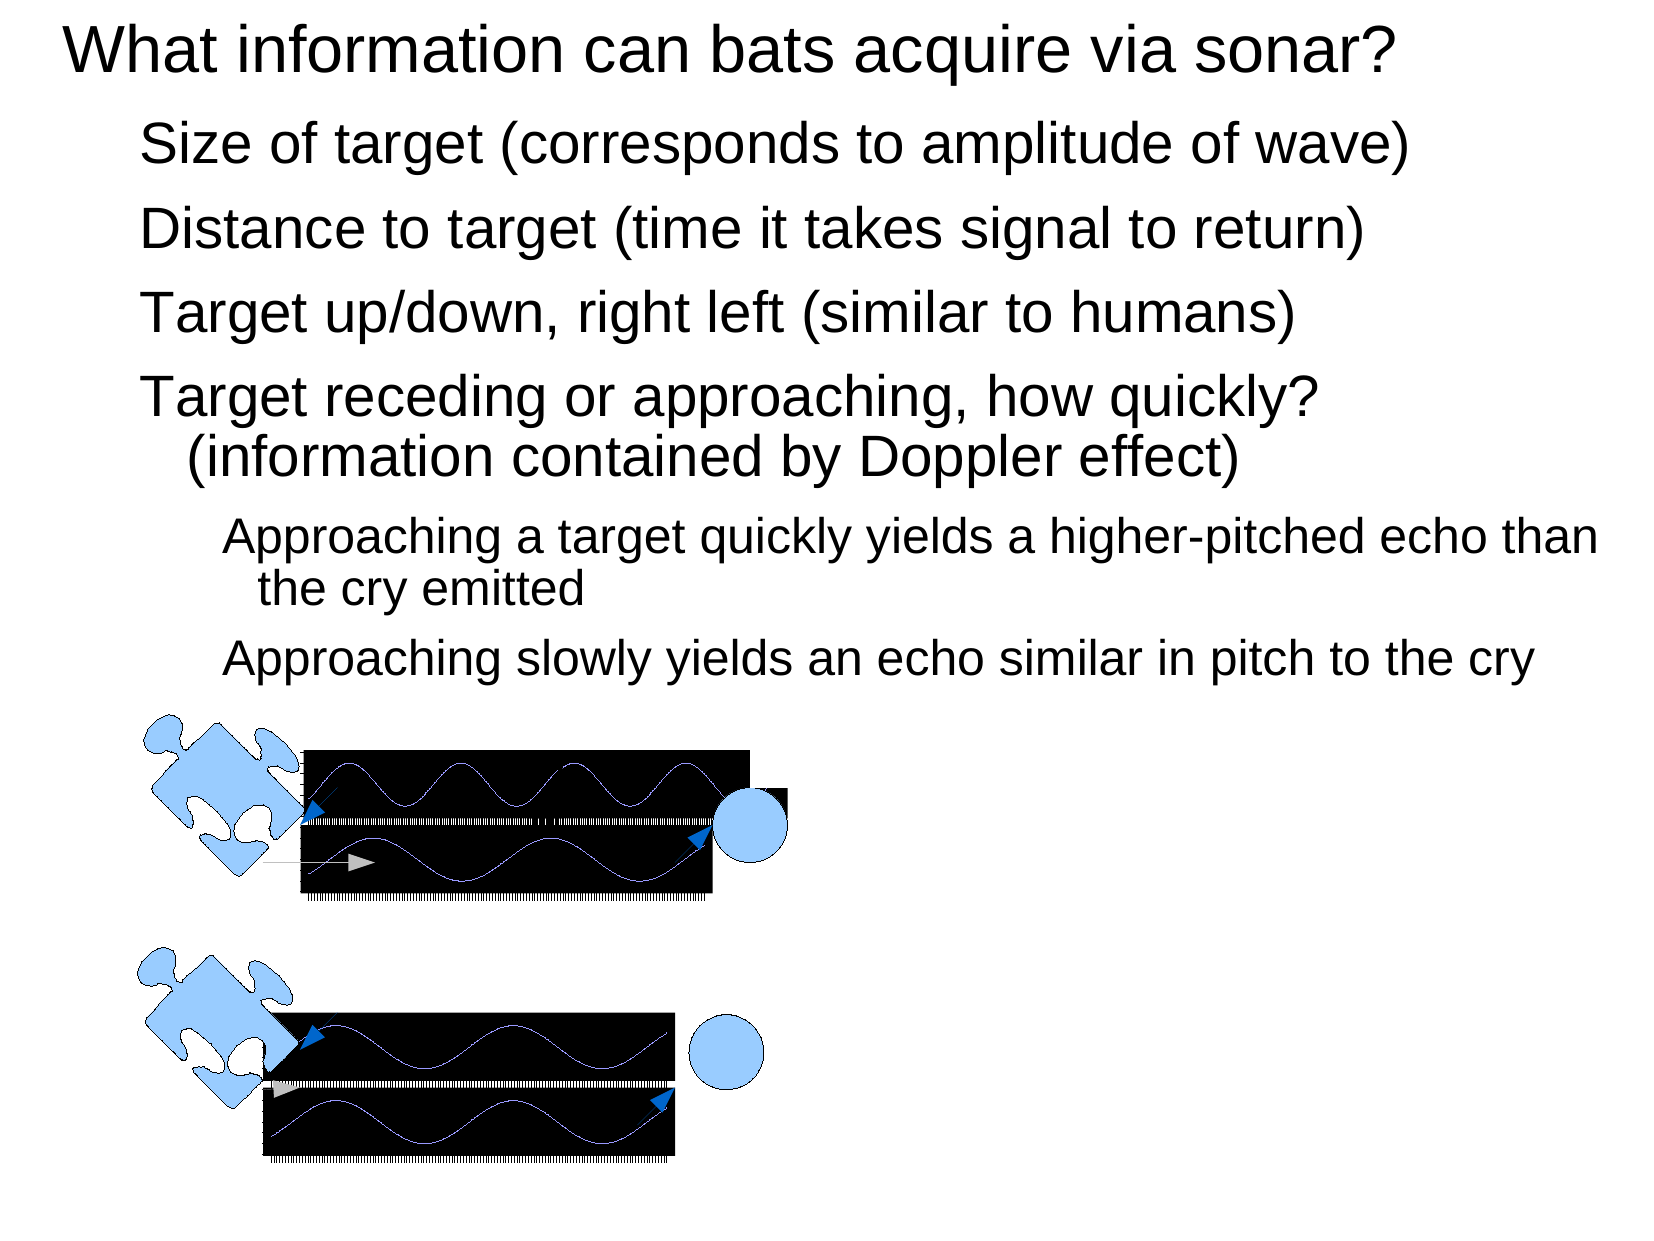

# What information can bats acquire via sonar?
Size of target (corresponds to amplitude of wave)
Distance to target (time it takes signal to return)
Target up/down, right left (similar to humans)
Target receding or approaching, how quickly? (information contained by Doppler effect)
Approaching a target quickly yields a higher-pitched echo than the cry emitted
Approaching slowly yields an echo similar in pitch to the cry
### Chart
| Category | Column C |
|---|---|
| Row 1 | -0.656986598718789 |
| Row 2 | -0.5784397643882 |
| Row 3 | -0.494113351138608 |
| Row 4 | -0.404849920616598 |
| Row 5 | -0.311541363513378 |
| Row 6 | -0.215119988087815 |
| Row 7 | -0.116549204850494 |
| Row 8 | -0.0168139004843497 |
| Row 9 | 0.0830894028174964 |
| Row 10 | 0.182162504272096 |
| Row 11 | 0.279415498198926 |
| Row 12 | 0.373876664830236 |
| Row 13 | 0.464602179413757 |
| Row 14 | 0.550685542597638 |
| Row 15 | 0.631266637872322 |
| Row 16 | 0.705540325570392 |
| Row 17 | 0.772764487555987 |
| Row 18 | 0.832267442223901 |
| Row 19 | 0.883454655720153 |
| Row 20 | 0.925814682327732 |
| Row 21 | 0.958924274663139 |
| Row 22 | 0.982452612624332 |
| Row 23 | 0.996164608835841 |
| Row 24 | 0.999923257564101 |
| Row 25 | 0.993691003633464 |
| Row 26 | 0.977530117665097 |
| Row 27 | 0.951602073889516 |
| Row 28 | 0.916165936749455 |
| Row 29 | 0.871575772413588 |
| Row 30 | 0.81827711106441 |
| Row 31 | 0.756802495307928 |
| Row 32 | 0.687766159183974 |
| Row 33 | 0.611857890942719 |
| Row 34 | 0.529836140908493 |
| Row 35 | 0.442520443294852 |
| Row 36 | 0.35078322768962 |
| Row 37 | 0.255541102026831 |
| Row 38 | 0.157745694143248 |
| Row 39 | 0.0583741434275801 |
| Row 40 | -0.0415806624332905 |
| Row 41 | -0.141120008059867 |
| Row 42 | -0.239249329213982 |
| Row 43 | -0.334988150155905 |
| Row 44 | -0.42737988023383 |
| Row 45 | -0.515501371821464 |
| Row 46 | -0.598472144103957 |
| Row 47 | -0.675463180551151 |
| Row 48 | -0.74570521217672 |
| Row 49 | -0.80849640381959 |
| Row 50 | -0.863209366648874 |
| Row 51 | -0.909297426825682 |
| Row 52 | -0.946300087687414 |
| Row 53 | -0.973847630878195 |
| Row 54 | -0.991664810452468 |
| Row 55 | -0.999573603041505 |
| Row 56 | -0.997494986604055 |
| Row 57 | -0.98544972998846 |
| Row 58 | -0.963558185417193 |
| Row 59 | -0.932039085967226 |
| Row 60 | -0.891207360061435 |
| Row 61 | -0.841470984807896 |
| Row 62 | -0.783326909627483 |
| Row 63 | -0.717356090899523 |
| Row 64 | -0.644217687237691 |
| Row 65 | -0.564642473395035 |
| Row 66 | -0.479425538604203 |
| Row 67 | -0.38941834230865 |
| Row 68 | -0.29552020666134 |
| Row 69 | -0.198669330795061 |
| Row 70 | -0.0998334166468282 |
| Row 71 | 0.0 |
| Row 72 | 0.0998334166468282 |
| Row 73 | 0.198669330795061 |
| Row 74 | 0.29552020666134 |
| Row 75 | 0.38941834230865 |
| Row 76 | 0.479425538604203 |
| Row 77 | 0.564642473395035 |
| Row 78 | 0.644217687237691 |
| Row 79 | 0.717356090899523 |
| Row 80 | 0.783326909627483 |
| Row 81 | 0.841470984807896 |
| Row 82 | 0.891207360061435 |
| Row 83 | 0.932039085967226 |
| Row 84 | 0.963558185417193 |
| Row 85 | 0.98544972998846 |
| Row 86 | 0.997494986604055 |
| Row 87 | 0.999573603041505 |
| Row 88 | 0.991664810452468 |
| Row 89 | 0.973847630878195 |
| Row 90 | 0.946300087687414 |
| Row 91 | 0.909297426825682 |
| Row 92 | 0.863209366648874 |
| Row 93 | 0.80849640381959 |
| Row 94 | 0.74570521217672 |
| Row 95 | 0.675463180551151 |
| Row 96 | 0.598472144103957 |
| Row 97 | 0.515501371821464 |
| Row 98 | 0.42737988023383 |
| Row 99 | 0.334988150155905 |
| Row 100 | 0.239249329213982 |
| Row 101 | 0.141120008059867 |
| Row 102 | 0.0415806624332905 |
| Row 103 | -0.0583741434275801 |
| Row 104 | -0.157745694143248 |
| Row 105 | -0.255541102026831 |
| Row 106 | -0.35078322768962 |
| Row 107 | -0.442520443294852 |
| Row 108 | -0.529836140908493 |
| Row 109 | -0.611857890942719 |
| Row 110 | -0.687766159183974 |
| Row 111 | -0.756802495307928 |
| Row 112 | -0.81827711106441 |
| Row 113 | -0.871575772413588 |
| Row 114 | -0.916165936749455 |
| Row 115 | -0.951602073889516 |
| Row 116 | -0.977530117665097 |
| Row 117 | -0.993691003633464 |
| Row 118 | -0.999923257564101 |
| Row 119 | -0.996164608835841 |
| Row 120 | -0.982452612624332 |
| Row 121 | -0.958924274663139 |
| Row 122 | -0.925814682327732 |
| Row 123 | -0.883454655720153 |
| Row 124 | -0.832267442223901 |
| Row 125 | -0.772764487555987 |
| Row 126 | -0.705540325570392 |
| Row 127 | -0.631266637872322 |
| Row 128 | -0.550685542597638 |
| Row 129 | -0.464602179413757 |
| Row 130 | -0.373876664830236 |
| Row 131 | -0.279415498198926 |
| Row 132 | -0.182162504272096 |
| Row 133 | -0.0830894028174964 |
| Row 134 | 0.0168139004843497 |
| Row 135 | 0.116549204850494 |
| Row 136 | 0.215119988087815 |
| Row 137 | 0.311541363513378 |
| Row 138 | 0.404849920616598 |
| Row 139 | 0.494113351138608 |
| Row 140 | 0.5784397643882 |
| Row 141 | 0.656986598718789 |
### Chart
| Category | Column C |
|---|---|
| Row 1 | -0.656986598718789 |
| Row 2 | -0.5784397643882 |
| Row 3 | -0.494113351138608 |
| Row 4 | -0.404849920616598 |
| Row 5 | -0.311541363513378 |
| Row 6 | -0.215119988087815 |
| Row 7 | -0.116549204850494 |
| Row 8 | -0.0168139004843497 |
| Row 9 | 0.0830894028174964 |
| Row 10 | 0.182162504272096 |
| Row 11 | 0.279415498198926 |
| Row 12 | 0.373876664830236 |
| Row 13 | 0.464602179413757 |
| Row 14 | 0.550685542597638 |
| Row 15 | 0.631266637872322 |
| Row 16 | 0.705540325570392 |
| Row 17 | 0.772764487555987 |
| Row 18 | 0.832267442223901 |
| Row 19 | 0.883454655720153 |
| Row 20 | 0.925814682327732 |
| Row 21 | 0.958924274663139 |
| Row 22 | 0.982452612624332 |
| Row 23 | 0.996164608835841 |
| Row 24 | 0.999923257564101 |
| Row 25 | 0.993691003633464 |
| Row 26 | 0.977530117665097 |
| Row 27 | 0.951602073889516 |
| Row 28 | 0.916165936749455 |
| Row 29 | 0.871575772413588 |
| Row 30 | 0.81827711106441 |
| Row 31 | 0.756802495307928 |
| Row 32 | 0.687766159183974 |
| Row 33 | 0.611857890942719 |
| Row 34 | 0.529836140908493 |
| Row 35 | 0.442520443294852 |
| Row 36 | 0.35078322768962 |
| Row 37 | 0.255541102026831 |
| Row 38 | 0.157745694143248 |
| Row 39 | 0.0583741434275801 |
| Row 40 | -0.0415806624332905 |
| Row 41 | -0.141120008059867 |
| Row 42 | -0.239249329213982 |
| Row 43 | -0.334988150155905 |
| Row 44 | -0.42737988023383 |
| Row 45 | -0.515501371821464 |
| Row 46 | -0.598472144103957 |
| Row 47 | -0.675463180551151 |
| Row 48 | -0.74570521217672 |
| Row 49 | -0.80849640381959 |
| Row 50 | -0.863209366648874 |
| Row 51 | -0.909297426825682 |
| Row 52 | -0.946300087687414 |
| Row 53 | -0.973847630878195 |
| Row 54 | -0.991664810452468 |
| Row 55 | -0.999573603041505 |
| Row 56 | -0.997494986604055 |
| Row 57 | -0.98544972998846 |
| Row 58 | -0.963558185417193 |
| Row 59 | -0.932039085967226 |
| Row 60 | -0.891207360061435 |
| Row 61 | -0.841470984807896 |
| Row 62 | -0.783326909627483 |
| Row 63 | -0.717356090899523 |
| Row 64 | -0.644217687237691 |
| Row 65 | -0.564642473395035 |
| Row 66 | -0.479425538604203 |
| Row 67 | -0.38941834230865 |
| Row 68 | -0.29552020666134 |
| Row 69 | -0.198669330795061 |
| Row 70 | -0.0998334166468282 |
| Row 71 | 0.0 |
| Row 72 | 0.0998334166468282 |
| Row 73 | 0.198669330795061 |
| Row 74 | 0.29552020666134 |
| Row 75 | 0.38941834230865 |
| Row 76 | 0.479425538604203 |
| Row 77 | 0.564642473395035 |
| Row 78 | 0.644217687237691 |
| Row 79 | 0.717356090899523 |
| Row 80 | 0.783326909627483 |
| Row 81 | 0.841470984807896 |
| Row 82 | 0.891207360061435 |
| Row 83 | 0.932039085967226 |
| Row 84 | 0.963558185417193 |
| Row 85 | 0.98544972998846 |
| Row 86 | 0.997494986604055 |
| Row 87 | 0.999573603041505 |
| Row 88 | 0.991664810452468 |
| Row 89 | 0.973847630878195 |
| Row 90 | 0.946300087687414 |
| Row 91 | 0.909297426825682 |
| Row 92 | 0.863209366648874 |
| Row 93 | 0.80849640381959 |
| Row 94 | 0.74570521217672 |
| Row 95 | 0.675463180551151 |
| Row 96 | 0.598472144103957 |
| Row 97 | 0.515501371821464 |
| Row 98 | 0.42737988023383 |
| Row 99 | 0.334988150155905 |
| Row 100 | 0.239249329213982 |
| Row 101 | 0.141120008059867 |
| Row 102 | 0.0415806624332905 |
| Row 103 | -0.0583741434275801 |
| Row 104 | -0.157745694143248 |
| Row 105 | -0.255541102026831 |
| Row 106 | -0.35078322768962 |
| Row 107 | -0.442520443294852 |
| Row 108 | -0.529836140908493 |
| Row 109 | -0.611857890942719 |
| Row 110 | -0.687766159183974 |
| Row 111 | -0.756802495307928 |
| Row 112 | -0.81827711106441 |
| Row 113 | -0.871575772413588 |
| Row 114 | -0.916165936749455 |
| Row 115 | -0.951602073889516 |
| Row 116 | -0.977530117665097 |
| Row 117 | -0.993691003633464 |
| Row 118 | -0.999923257564101 |
| Row 119 | -0.996164608835841 |
| Row 120 | -0.982452612624332 |
| Row 121 | -0.958924274663139 |
| Row 122 | -0.925814682327732 |
| Row 123 | -0.883454655720153 |
| Row 124 | -0.832267442223901 |
| Row 125 | -0.772764487555987 |
| Row 126 | -0.705540325570392 |
| Row 127 | -0.631266637872322 |
| Row 128 | -0.550685542597638 |
| Row 129 | -0.464602179413757 |
| Row 130 | -0.373876664830236 |
| Row 131 | -0.279415498198926 |
| Row 132 | -0.182162504272096 |
| Row 133 | -0.0830894028174964 |
| Row 134 | 0.0168139004843497 |
| Row 135 | 0.116549204850494 |
| Row 136 | 0.215119988087815 |
| Row 137 | 0.311541363513378 |
| Row 138 | 0.404849920616598 |
| Row 139 | 0.494113351138608 |
| Row 140 | 0.5784397643882 |
| Row 141 | 0.656986598718789 |
### Chart
| Category | Column C |
|---|---|
| Row 1 | -0.656986598718789 |
| Row 2 | -0.5784397643882 |
| Row 3 | -0.494113351138608 |
| Row 4 | -0.404849920616598 |
| Row 5 | -0.311541363513378 |
| Row 6 | -0.215119988087815 |
| Row 7 | -0.116549204850494 |
| Row 8 | -0.0168139004843497 |
| Row 9 | 0.0830894028174964 |
| Row 10 | 0.182162504272096 |
| Row 11 | 0.279415498198926 |
| Row 12 | 0.373876664830236 |
| Row 13 | 0.464602179413757 |
| Row 14 | 0.550685542597638 |
| Row 15 | 0.631266637872322 |
| Row 16 | 0.705540325570392 |
| Row 17 | 0.772764487555987 |
| Row 18 | 0.832267442223901 |
| Row 19 | 0.883454655720153 |
| Row 20 | 0.925814682327732 |
| Row 21 | 0.958924274663139 |
| Row 22 | 0.982452612624332 |
| Row 23 | 0.996164608835841 |
| Row 24 | 0.999923257564101 |
| Row 25 | 0.993691003633464 |
| Row 26 | 0.977530117665097 |
| Row 27 | 0.951602073889516 |
| Row 28 | 0.916165936749455 |
| Row 29 | 0.871575772413588 |
| Row 30 | 0.81827711106441 |
| Row 31 | 0.756802495307928 |
| Row 32 | 0.687766159183974 |
| Row 33 | 0.611857890942719 |
| Row 34 | 0.529836140908493 |
| Row 35 | 0.442520443294852 |
| Row 36 | 0.35078322768962 |
| Row 37 | 0.255541102026831 |
| Row 38 | 0.157745694143248 |
| Row 39 | 0.0583741434275801 |
| Row 40 | -0.0415806624332905 |
| Row 41 | -0.141120008059867 |
| Row 42 | -0.239249329213982 |
| Row 43 | -0.334988150155905 |
| Row 44 | -0.42737988023383 |
| Row 45 | -0.515501371821464 |
| Row 46 | -0.598472144103957 |
| Row 47 | -0.675463180551151 |
| Row 48 | -0.74570521217672 |
| Row 49 | -0.80849640381959 |
| Row 50 | -0.863209366648874 |
| Row 51 | -0.909297426825682 |
| Row 52 | -0.946300087687414 |
| Row 53 | -0.973847630878195 |
| Row 54 | -0.991664810452468 |
| Row 55 | -0.999573603041505 |
| Row 56 | -0.997494986604055 |
| Row 57 | -0.98544972998846 |
| Row 58 | -0.963558185417193 |
| Row 59 | -0.932039085967226 |
| Row 60 | -0.891207360061435 |
| Row 61 | -0.841470984807896 |
| Row 62 | -0.783326909627483 |
| Row 63 | -0.717356090899523 |
| Row 64 | -0.644217687237691 |
| Row 65 | -0.564642473395035 |
| Row 66 | -0.479425538604203 |
| Row 67 | -0.38941834230865 |
| Row 68 | -0.29552020666134 |
| Row 69 | -0.198669330795061 |
| Row 70 | -0.0998334166468282 |
| Row 71 | 0.0 |
| Row 72 | 0.0998334166468282 |
| Row 73 | 0.198669330795061 |
| Row 74 | 0.29552020666134 |
| Row 75 | 0.38941834230865 |
| Row 76 | 0.479425538604203 |
| Row 77 | 0.564642473395035 |
| Row 78 | 0.644217687237691 |
| Row 79 | 0.717356090899523 |
| Row 80 | 0.783326909627483 |
| Row 81 | 0.841470984807896 |
| Row 82 | 0.891207360061435 |
| Row 83 | 0.932039085967226 |
| Row 84 | 0.963558185417193 |
| Row 85 | 0.98544972998846 |
| Row 86 | 0.997494986604055 |
| Row 87 | 0.999573603041505 |
| Row 88 | 0.991664810452468 |
| Row 89 | 0.973847630878195 |
| Row 90 | 0.946300087687414 |
| Row 91 | 0.909297426825682 |
| Row 92 | 0.863209366648874 |
| Row 93 | 0.80849640381959 |
| Row 94 | 0.74570521217672 |
| Row 95 | 0.675463180551151 |
| Row 96 | 0.598472144103957 |
| Row 97 | 0.515501371821464 |
| Row 98 | 0.42737988023383 |
| Row 99 | 0.334988150155905 |
| Row 100 | 0.239249329213982 |
| Row 101 | 0.141120008059867 |
| Row 102 | 0.0415806624332905 |
| Row 103 | -0.0583741434275801 |
| Row 104 | -0.157745694143248 |
| Row 105 | -0.255541102026831 |
| Row 106 | -0.35078322768962 |
| Row 107 | -0.442520443294852 |
| Row 108 | -0.529836140908493 |
| Row 109 | -0.611857890942719 |
| Row 110 | -0.687766159183974 |
| Row 111 | -0.756802495307928 |
| Row 112 | -0.81827711106441 |
| Row 113 | -0.871575772413588 |
| Row 114 | -0.916165936749455 |
| Row 115 | -0.951602073889516 |
| Row 116 | -0.977530117665097 |
| Row 117 | -0.993691003633464 |
| Row 118 | -0.999923257564101 |
| Row 119 | -0.996164608835841 |
| Row 120 | -0.982452612624332 |
| Row 121 | -0.958924274663139 |
| Row 122 | -0.925814682327732 |
| Row 123 | -0.883454655720153 |
| Row 124 | -0.832267442223901 |
| Row 125 | -0.772764487555987 |
| Row 126 | -0.705540325570392 |
| Row 127 | -0.631266637872322 |
| Row 128 | -0.550685542597638 |
| Row 129 | -0.464602179413757 |
| Row 130 | -0.373876664830236 |
| Row 131 | -0.279415498198926 |
| Row 132 | -0.182162504272096 |
| Row 133 | -0.0830894028174964 |
| Row 134 | 0.0168139004843497 |
| Row 135 | 0.116549204850494 |
| Row 136 | 0.215119988087815 |
| Row 137 | 0.311541363513378 |
| Row 138 | 0.404849920616598 |
| Row 139 | 0.494113351138608 |
| Row 140 | 0.5784397643882 |
| Row 141 | 0.656986598718789 |
### Chart
| Category | Column C |
|---|---|
| Row 1 | -0.656986598718789 |
| Row 2 | -0.5784397643882 |
| Row 3 | -0.494113351138608 |
| Row 4 | -0.404849920616598 |
| Row 5 | -0.311541363513378 |
| Row 6 | -0.215119988087815 |
| Row 7 | -0.116549204850494 |
| Row 8 | -0.0168139004843497 |
| Row 9 | 0.0830894028174964 |
| Row 10 | 0.182162504272096 |
| Row 11 | 0.279415498198926 |
| Row 12 | 0.373876664830236 |
| Row 13 | 0.464602179413757 |
| Row 14 | 0.550685542597638 |
| Row 15 | 0.631266637872322 |
| Row 16 | 0.705540325570392 |
| Row 17 | 0.772764487555987 |
| Row 18 | 0.832267442223901 |
| Row 19 | 0.883454655720153 |
| Row 20 | 0.925814682327732 |
| Row 21 | 0.958924274663139 |
| Row 22 | 0.982452612624332 |
| Row 23 | 0.996164608835841 |
| Row 24 | 0.999923257564101 |
| Row 25 | 0.993691003633464 |
| Row 26 | 0.977530117665097 |
| Row 27 | 0.951602073889516 |
| Row 28 | 0.916165936749455 |
| Row 29 | 0.871575772413588 |
| Row 30 | 0.81827711106441 |
| Row 31 | 0.756802495307928 |
| Row 32 | 0.687766159183974 |
| Row 33 | 0.611857890942719 |
| Row 34 | 0.529836140908493 |
| Row 35 | 0.442520443294852 |
| Row 36 | 0.35078322768962 |
| Row 37 | 0.255541102026831 |
| Row 38 | 0.157745694143248 |
| Row 39 | 0.0583741434275801 |
| Row 40 | -0.0415806624332905 |
| Row 41 | -0.141120008059867 |
| Row 42 | -0.239249329213982 |
| Row 43 | -0.334988150155905 |
| Row 44 | -0.42737988023383 |
| Row 45 | -0.515501371821464 |
| Row 46 | -0.598472144103957 |
| Row 47 | -0.675463180551151 |
| Row 48 | -0.74570521217672 |
| Row 49 | -0.80849640381959 |
| Row 50 | -0.863209366648874 |
| Row 51 | -0.909297426825682 |
| Row 52 | -0.946300087687414 |
| Row 53 | -0.973847630878195 |
| Row 54 | -0.991664810452468 |
| Row 55 | -0.999573603041505 |
| Row 56 | -0.997494986604055 |
| Row 57 | -0.98544972998846 |
| Row 58 | -0.963558185417193 |
| Row 59 | -0.932039085967226 |
| Row 60 | -0.891207360061435 |
| Row 61 | -0.841470984807896 |
| Row 62 | -0.783326909627483 |
| Row 63 | -0.717356090899523 |
| Row 64 | -0.644217687237691 |
| Row 65 | -0.564642473395035 |
| Row 66 | -0.479425538604203 |
| Row 67 | -0.38941834230865 |
| Row 68 | -0.29552020666134 |
| Row 69 | -0.198669330795061 |
| Row 70 | -0.0998334166468282 |
| Row 71 | 0.0 |
| Row 72 | 0.0998334166468282 |
| Row 73 | 0.198669330795061 |
| Row 74 | 0.29552020666134 |
| Row 75 | 0.38941834230865 |
| Row 76 | 0.479425538604203 |
| Row 77 | 0.564642473395035 |
| Row 78 | 0.644217687237691 |
| Row 79 | 0.717356090899523 |
| Row 80 | 0.783326909627483 |
| Row 81 | 0.841470984807896 |
| Row 82 | 0.891207360061435 |
| Row 83 | 0.932039085967226 |
| Row 84 | 0.963558185417193 |
| Row 85 | 0.98544972998846 |
| Row 86 | 0.997494986604055 |
| Row 87 | 0.999573603041505 |
| Row 88 | 0.991664810452468 |
| Row 89 | 0.973847630878195 |
| Row 90 | 0.946300087687414 |
| Row 91 | 0.909297426825682 |
| Row 92 | 0.863209366648874 |
| Row 93 | 0.80849640381959 |
| Row 94 | 0.74570521217672 |
| Row 95 | 0.675463180551151 |
| Row 96 | 0.598472144103957 |
| Row 97 | 0.515501371821464 |
| Row 98 | 0.42737988023383 |
| Row 99 | 0.334988150155905 |
| Row 100 | 0.239249329213982 |
| Row 101 | 0.141120008059867 |
| Row 102 | 0.0415806624332905 |
| Row 103 | -0.0583741434275801 |
| Row 104 | -0.157745694143248 |
| Row 105 | -0.255541102026831 |
| Row 106 | -0.35078322768962 |
| Row 107 | -0.442520443294852 |
| Row 108 | -0.529836140908493 |
| Row 109 | -0.611857890942719 |
| Row 110 | -0.687766159183974 |
| Row 111 | -0.756802495307928 |
| Row 112 | -0.81827711106441 |
| Row 113 | -0.871575772413588 |
| Row 114 | -0.916165936749455 |
| Row 115 | -0.951602073889516 |
| Row 116 | -0.977530117665097 |
| Row 117 | -0.993691003633464 |
| Row 118 | -0.999923257564101 |
| Row 119 | -0.996164608835841 |
| Row 120 | -0.982452612624332 |
| Row 121 | -0.958924274663139 |
| Row 122 | -0.925814682327732 |
| Row 123 | -0.883454655720153 |
| Row 124 | -0.832267442223901 |
| Row 125 | -0.772764487555987 |
| Row 126 | -0.705540325570392 |
| Row 127 | -0.631266637872322 |
| Row 128 | -0.550685542597638 |
| Row 129 | -0.464602179413757 |
| Row 130 | -0.373876664830236 |
| Row 131 | -0.279415498198926 |
| Row 132 | -0.182162504272096 |
| Row 133 | -0.0830894028174964 |
| Row 134 | 0.0168139004843497 |
| Row 135 | 0.116549204850494 |
| Row 136 | 0.215119988087815 |
| Row 137 | 0.311541363513378 |
| Row 138 | 0.404849920616598 |
| Row 139 | 0.494113351138608 |
| Row 140 | 0.5784397643882 |
| Row 141 | 0.656986598718789 |
### Chart
| Category | Column C |
|---|---|
| Row 1 | -0.656986598718789 |
| Row 2 | -0.5784397643882 |
| Row 3 | -0.494113351138608 |
| Row 4 | -0.404849920616598 |
| Row 5 | -0.311541363513378 |
| Row 6 | -0.215119988087815 |
| Row 7 | -0.116549204850494 |
| Row 8 | -0.0168139004843497 |
| Row 9 | 0.0830894028174964 |
| Row 10 | 0.182162504272096 |
| Row 11 | 0.279415498198926 |
| Row 12 | 0.373876664830236 |
| Row 13 | 0.464602179413757 |
| Row 14 | 0.550685542597638 |
| Row 15 | 0.631266637872322 |
| Row 16 | 0.705540325570392 |
| Row 17 | 0.772764487555987 |
| Row 18 | 0.832267442223901 |
| Row 19 | 0.883454655720153 |
| Row 20 | 0.925814682327732 |
| Row 21 | 0.958924274663139 |
| Row 22 | 0.982452612624332 |
| Row 23 | 0.996164608835841 |
| Row 24 | 0.999923257564101 |
| Row 25 | 0.993691003633464 |
| Row 26 | 0.977530117665097 |
| Row 27 | 0.951602073889516 |
| Row 28 | 0.916165936749455 |
| Row 29 | 0.871575772413588 |
| Row 30 | 0.81827711106441 |
| Row 31 | 0.756802495307928 |
| Row 32 | 0.687766159183974 |
| Row 33 | 0.611857890942719 |
| Row 34 | 0.529836140908493 |
| Row 35 | 0.442520443294852 |
| Row 36 | 0.35078322768962 |
| Row 37 | 0.255541102026831 |
| Row 38 | 0.157745694143248 |
| Row 39 | 0.0583741434275801 |
| Row 40 | -0.0415806624332905 |
| Row 41 | -0.141120008059867 |
| Row 42 | -0.239249329213982 |
| Row 43 | -0.334988150155905 |
| Row 44 | -0.42737988023383 |
| Row 45 | -0.515501371821464 |
| Row 46 | -0.598472144103957 |
| Row 47 | -0.675463180551151 |
| Row 48 | -0.74570521217672 |
| Row 49 | -0.80849640381959 |
| Row 50 | -0.863209366648874 |
| Row 51 | -0.909297426825682 |
| Row 52 | -0.946300087687414 |
| Row 53 | -0.973847630878195 |
| Row 54 | -0.991664810452468 |
| Row 55 | -0.999573603041505 |
| Row 56 | -0.997494986604055 |
| Row 57 | -0.98544972998846 |
| Row 58 | -0.963558185417193 |
| Row 59 | -0.932039085967226 |
| Row 60 | -0.891207360061435 |
| Row 61 | -0.841470984807896 |
| Row 62 | -0.783326909627483 |
| Row 63 | -0.717356090899523 |
| Row 64 | -0.644217687237691 |
| Row 65 | -0.564642473395035 |
| Row 66 | -0.479425538604203 |
| Row 67 | -0.38941834230865 |
| Row 68 | -0.29552020666134 |
| Row 69 | -0.198669330795061 |
| Row 70 | -0.0998334166468282 |
| Row 71 | 0.0 |
| Row 72 | 0.0998334166468282 |
| Row 73 | 0.198669330795061 |
| Row 74 | 0.29552020666134 |
| Row 75 | 0.38941834230865 |
| Row 76 | 0.479425538604203 |
| Row 77 | 0.564642473395035 |
| Row 78 | 0.644217687237691 |
| Row 79 | 0.717356090899523 |
| Row 80 | 0.783326909627483 |
| Row 81 | 0.841470984807896 |
| Row 82 | 0.891207360061435 |
| Row 83 | 0.932039085967226 |
| Row 84 | 0.963558185417193 |
| Row 85 | 0.98544972998846 |
| Row 86 | 0.997494986604055 |
| Row 87 | 0.999573603041505 |
| Row 88 | 0.991664810452468 |
| Row 89 | 0.973847630878195 |
| Row 90 | 0.946300087687414 |
| Row 91 | 0.909297426825682 |
| Row 92 | 0.863209366648874 |
| Row 93 | 0.80849640381959 |
| Row 94 | 0.74570521217672 |
| Row 95 | 0.675463180551151 |
| Row 96 | 0.598472144103957 |
| Row 97 | 0.515501371821464 |
| Row 98 | 0.42737988023383 |
| Row 99 | 0.334988150155905 |
| Row 100 | 0.239249329213982 |
| Row 101 | 0.141120008059867 |
| Row 102 | 0.0415806624332905 |
| Row 103 | -0.0583741434275801 |
| Row 104 | -0.157745694143248 |
| Row 105 | -0.255541102026831 |
| Row 106 | -0.35078322768962 |
| Row 107 | -0.442520443294852 |
| Row 108 | -0.529836140908493 |
| Row 109 | -0.611857890942719 |
| Row 110 | -0.687766159183974 |
| Row 111 | -0.756802495307928 |
| Row 112 | -0.81827711106441 |
| Row 113 | -0.871575772413588 |
| Row 114 | -0.916165936749455 |
| Row 115 | -0.951602073889516 |
| Row 116 | -0.977530117665097 |
| Row 117 | -0.993691003633464 |
| Row 118 | -0.999923257564101 |
| Row 119 | -0.996164608835841 |
| Row 120 | -0.982452612624332 |
| Row 121 | -0.958924274663139 |
| Row 122 | -0.925814682327732 |
| Row 123 | -0.883454655720153 |
| Row 124 | -0.832267442223901 |
| Row 125 | -0.772764487555987 |
| Row 126 | -0.705540325570392 |
| Row 127 | -0.631266637872322 |
| Row 128 | -0.550685542597638 |
| Row 129 | -0.464602179413757 |
| Row 130 | -0.373876664830236 |
| Row 131 | -0.279415498198926 |
| Row 132 | -0.182162504272096 |
| Row 133 | -0.0830894028174964 |
| Row 134 | 0.0168139004843497 |
| Row 135 | 0.116549204850494 |
| Row 136 | 0.215119988087815 |
| Row 137 | 0.311541363513378 |
| Row 138 | 0.404849920616598 |
| Row 139 | 0.494113351138608 |
| Row 140 | 0.5784397643882 |
| Row 141 | 0.656986598718789 |